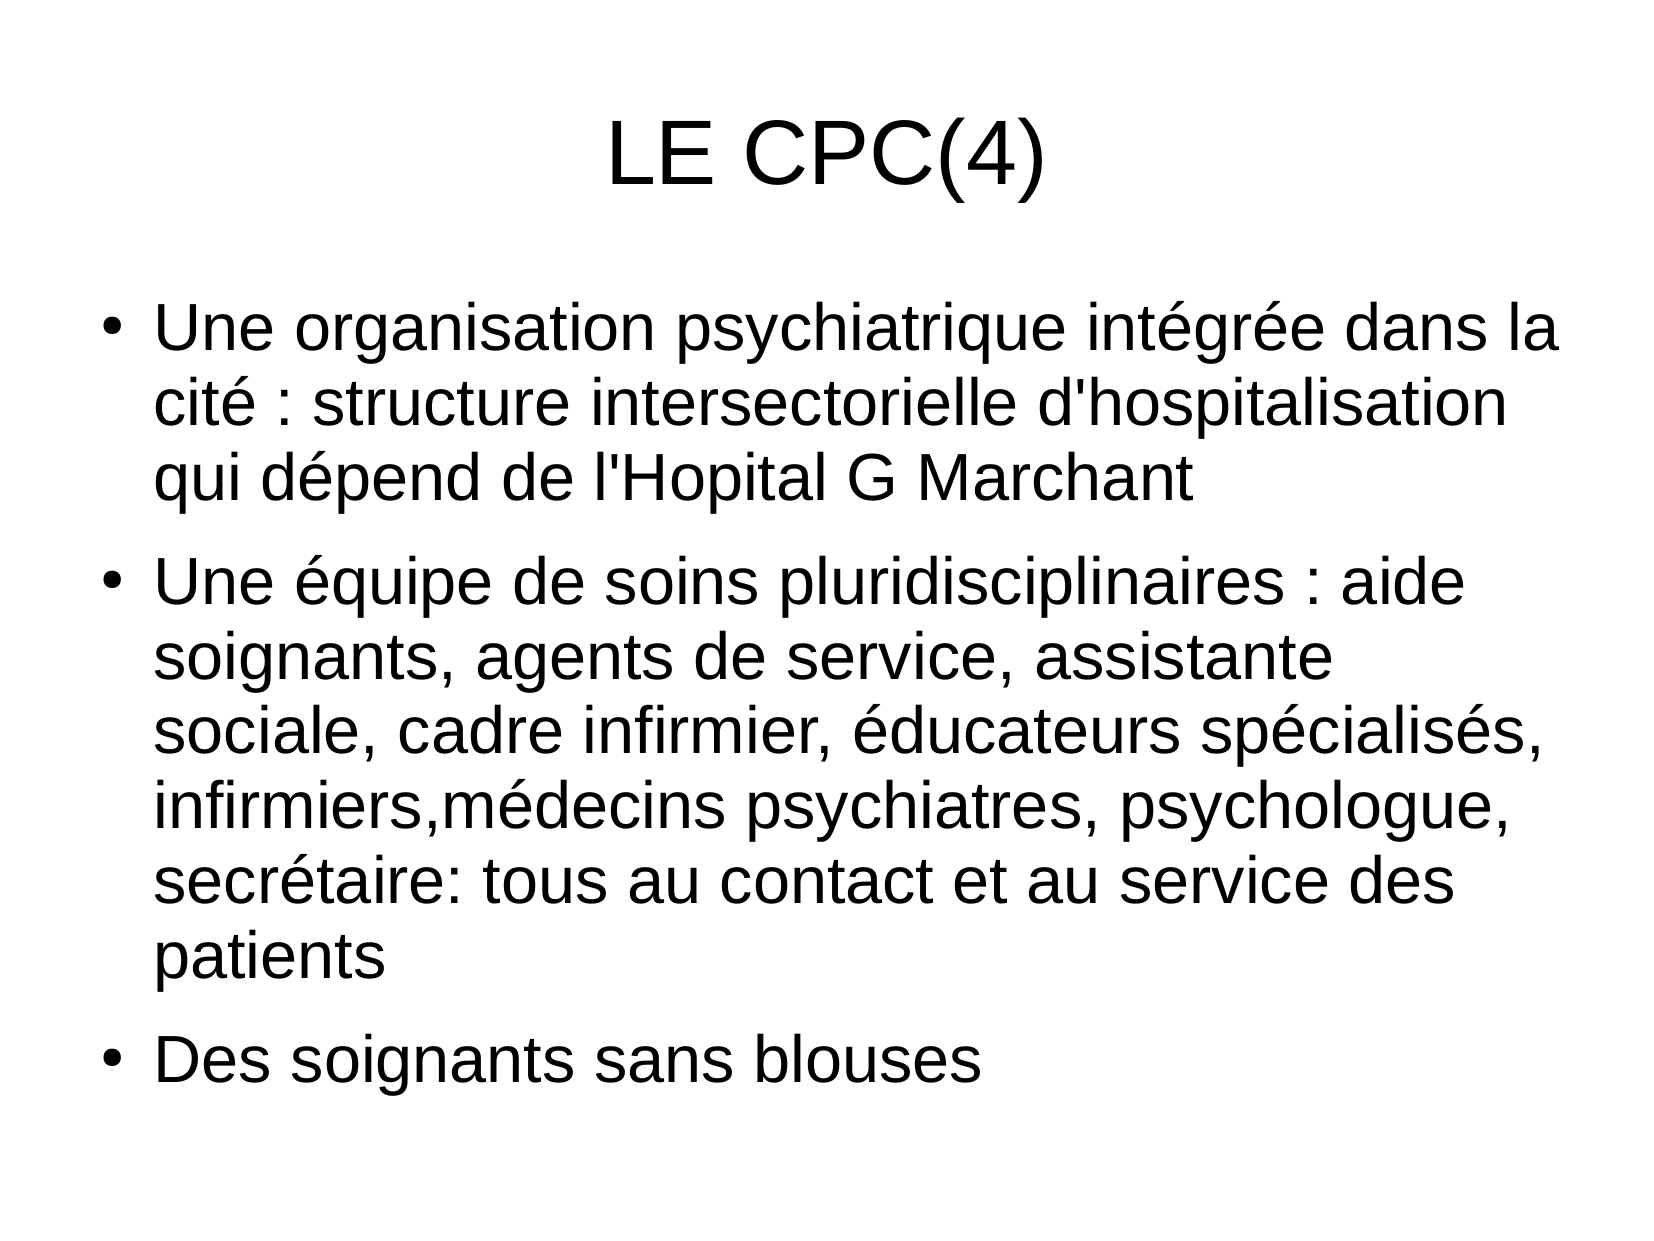

# LE CPC(4)
Une organisation psychiatrique intégrée dans la cité : structure intersectorielle d'hospitalisation qui dépend de l'Hopital G Marchant
Une équipe de soins pluridisciplinaires : aide soignants, agents de service, assistante sociale, cadre infirmier, éducateurs spécialisés, infirmiers,médecins psychiatres, psychologue, secrétaire: tous au contact et au service des patients
Des soignants sans blouses